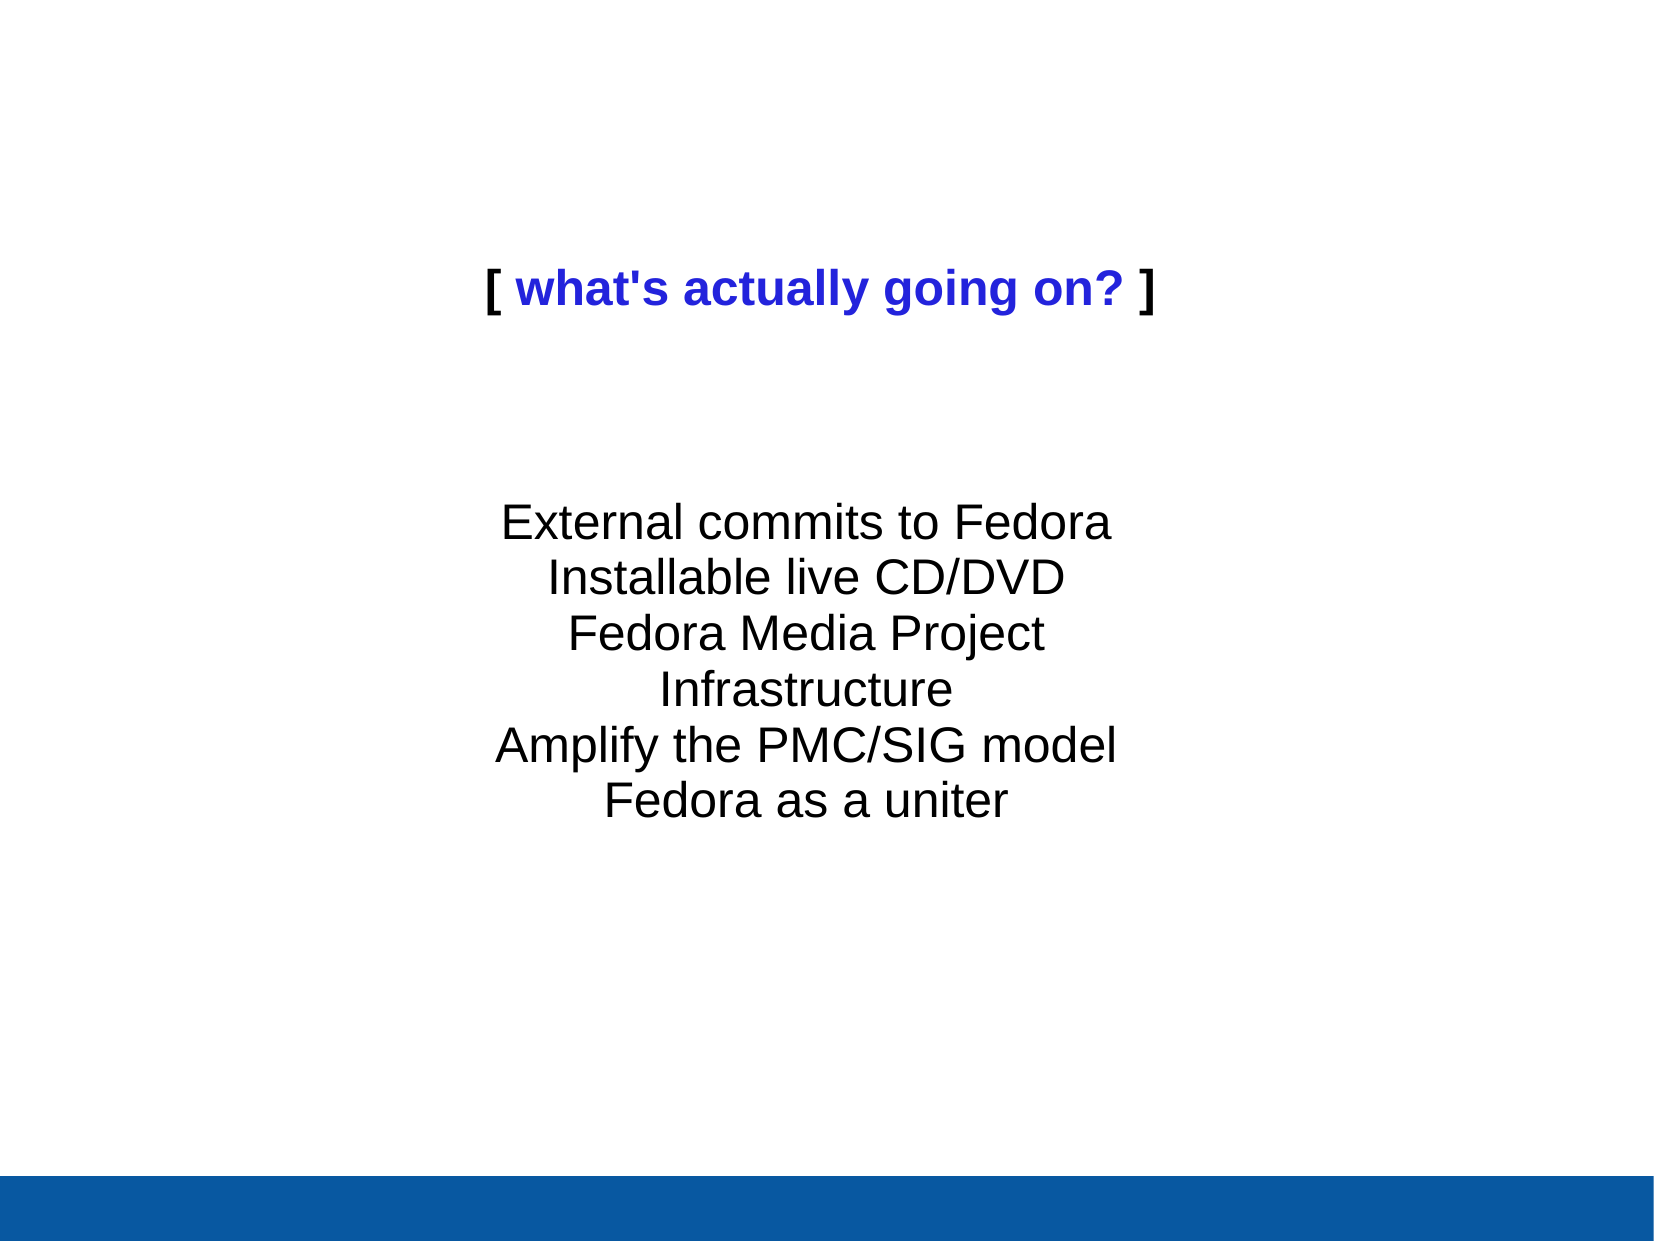

[ what's actually going on? ]
External commits to Fedora
Installable live CD/DVD
Fedora Media Project
Infrastructure
Amplify the PMC/SIG model
Fedora as a uniter